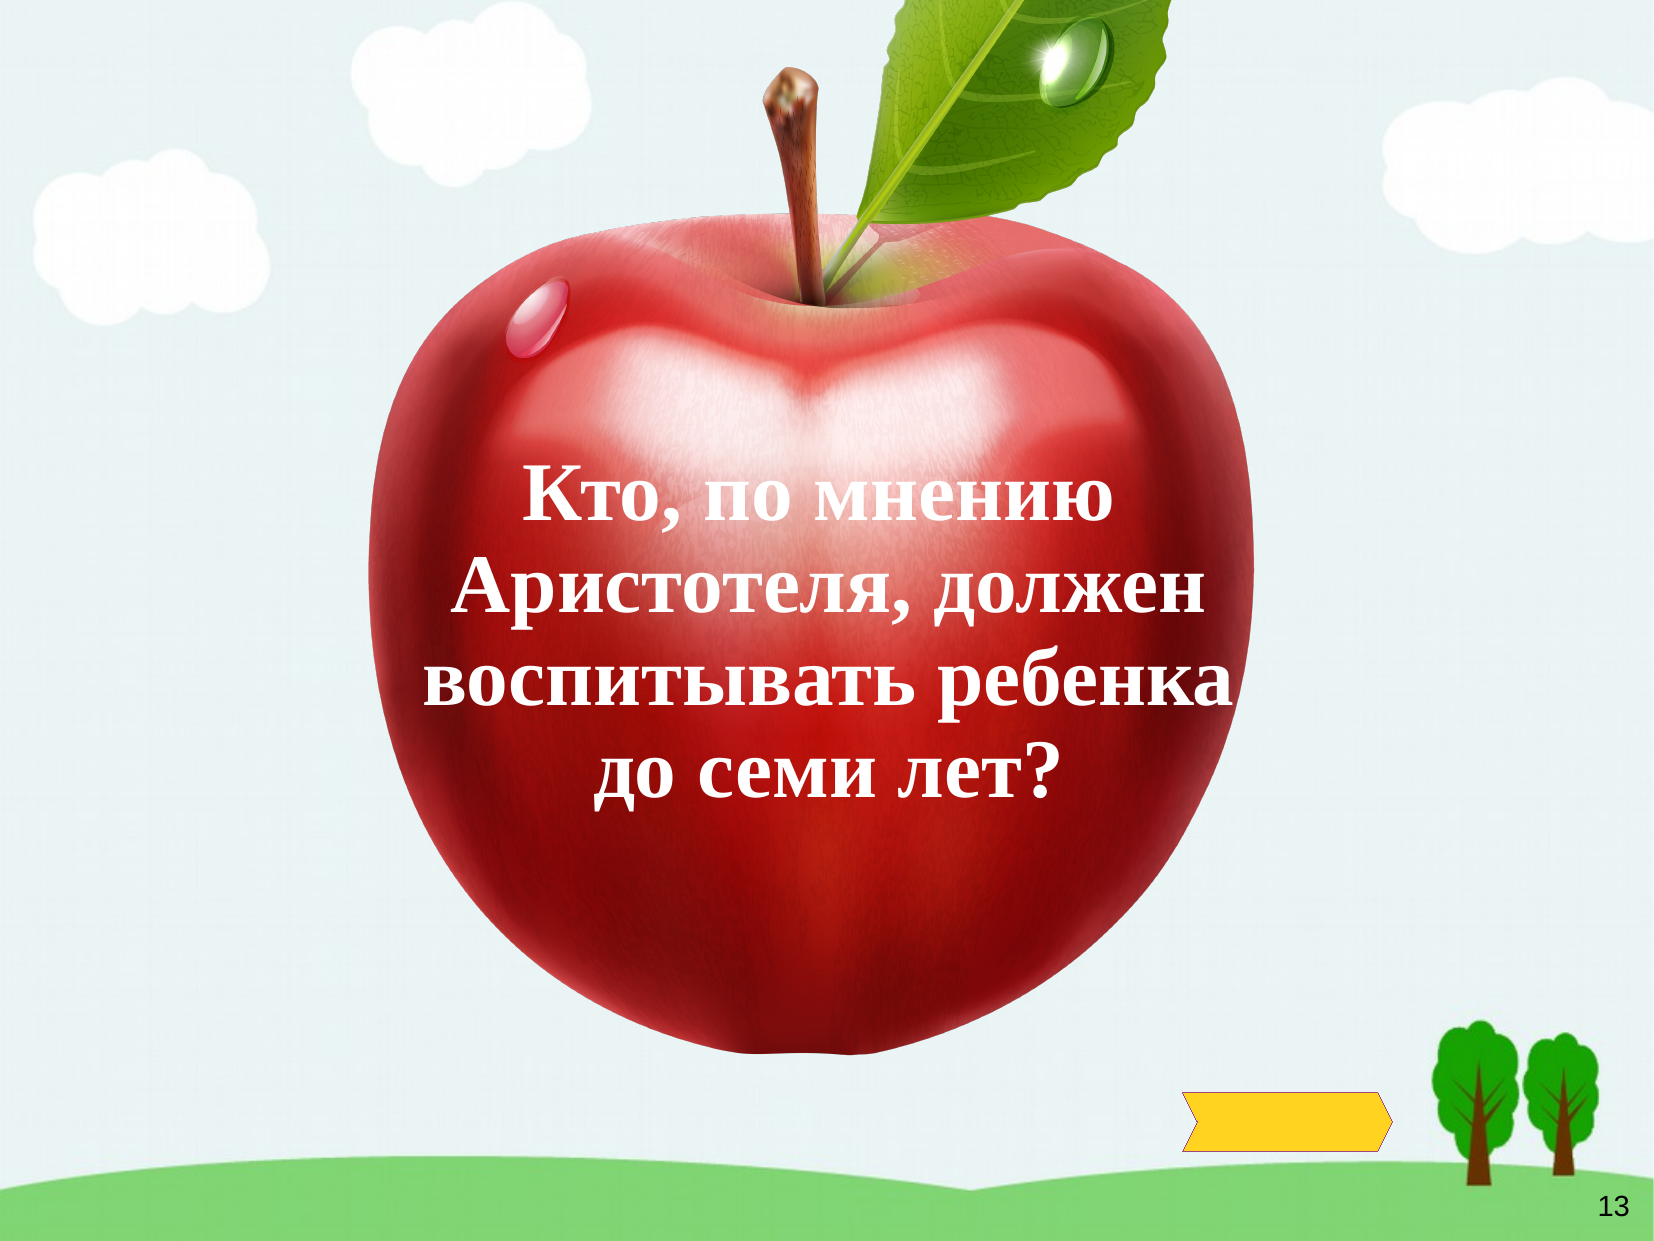

Кто, по мнению
Аристотеля, должен
воспитывать ребенка
до семи лет?
13